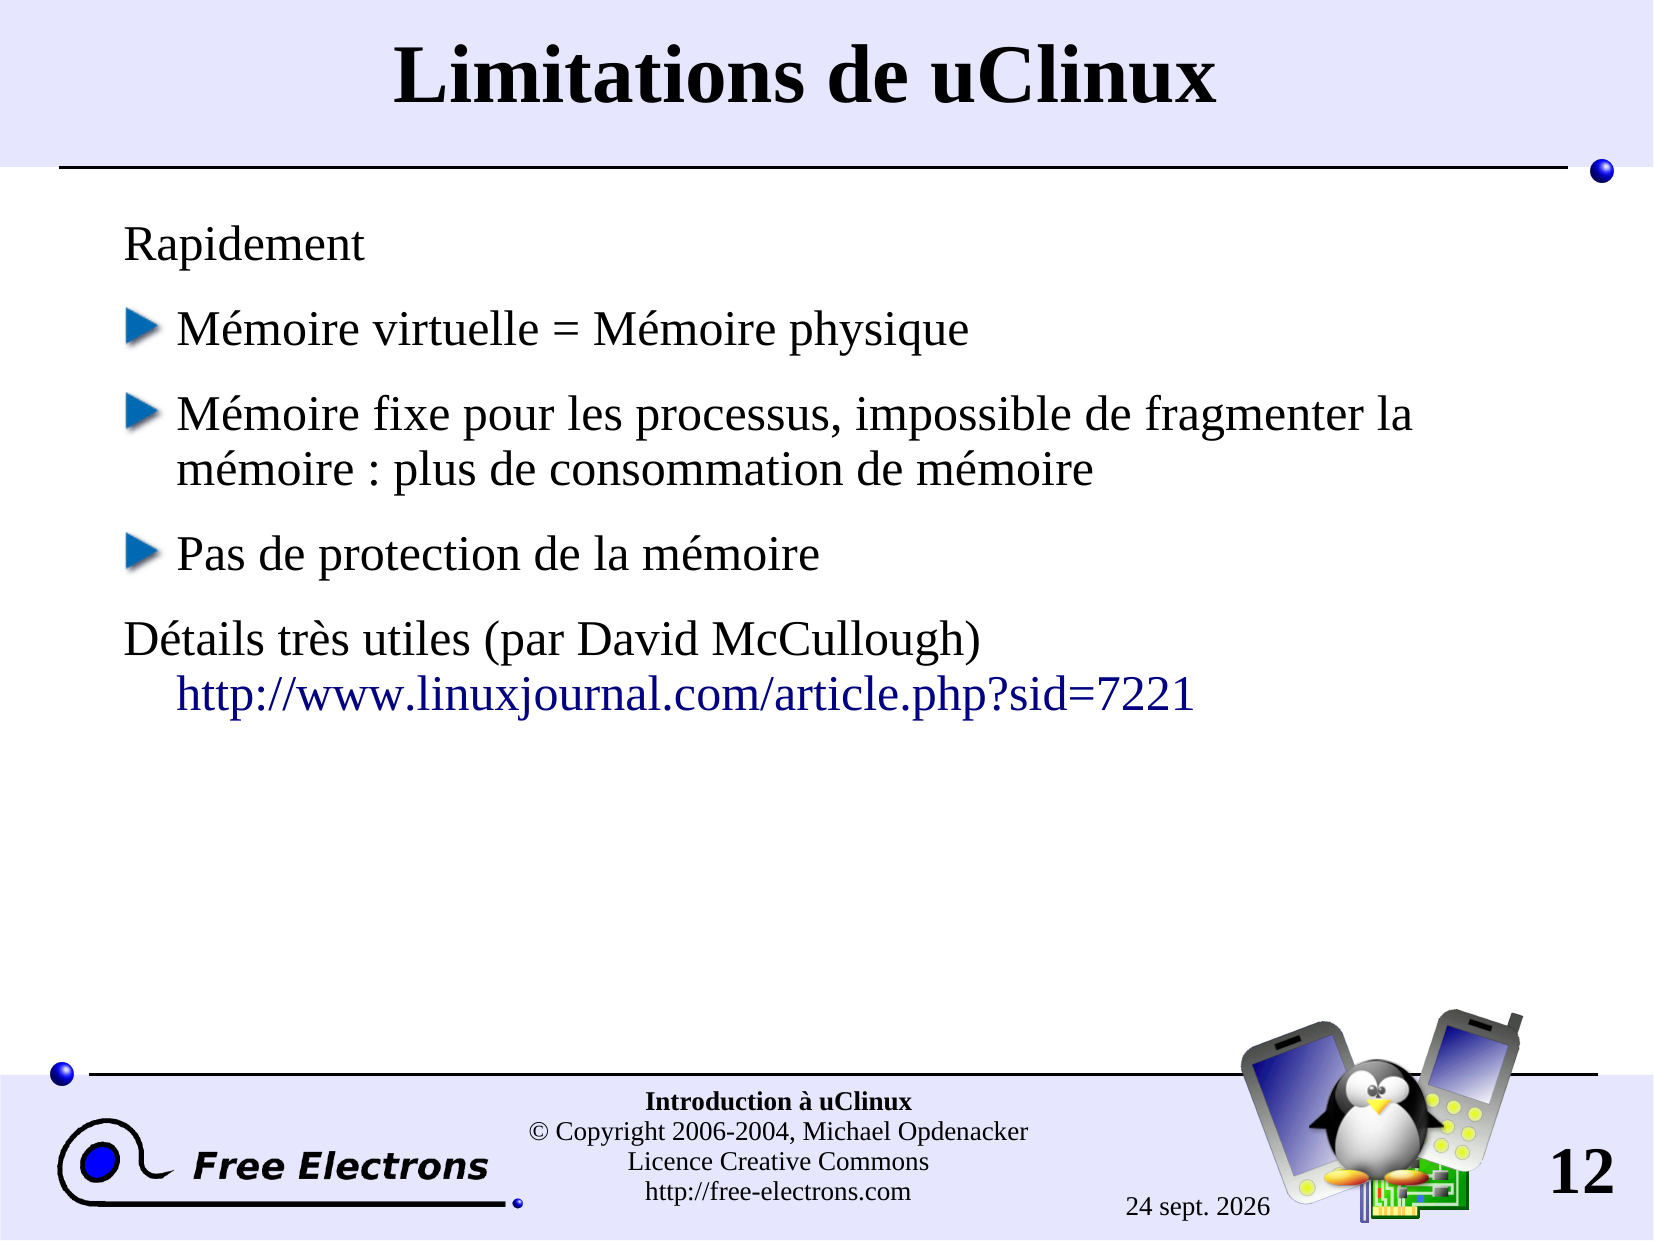

# Limitations de uClinux
Rapidement
Mémoire virtuelle = Mémoire physique
Mémoire fixe pour les processus, impossible de fragmenter la mémoire : plus de consommation de mémoire
Pas de protection de la mémoire
Détails très utiles (par David McCullough)
http://www.linuxjournal.com/article.php?sid=7221